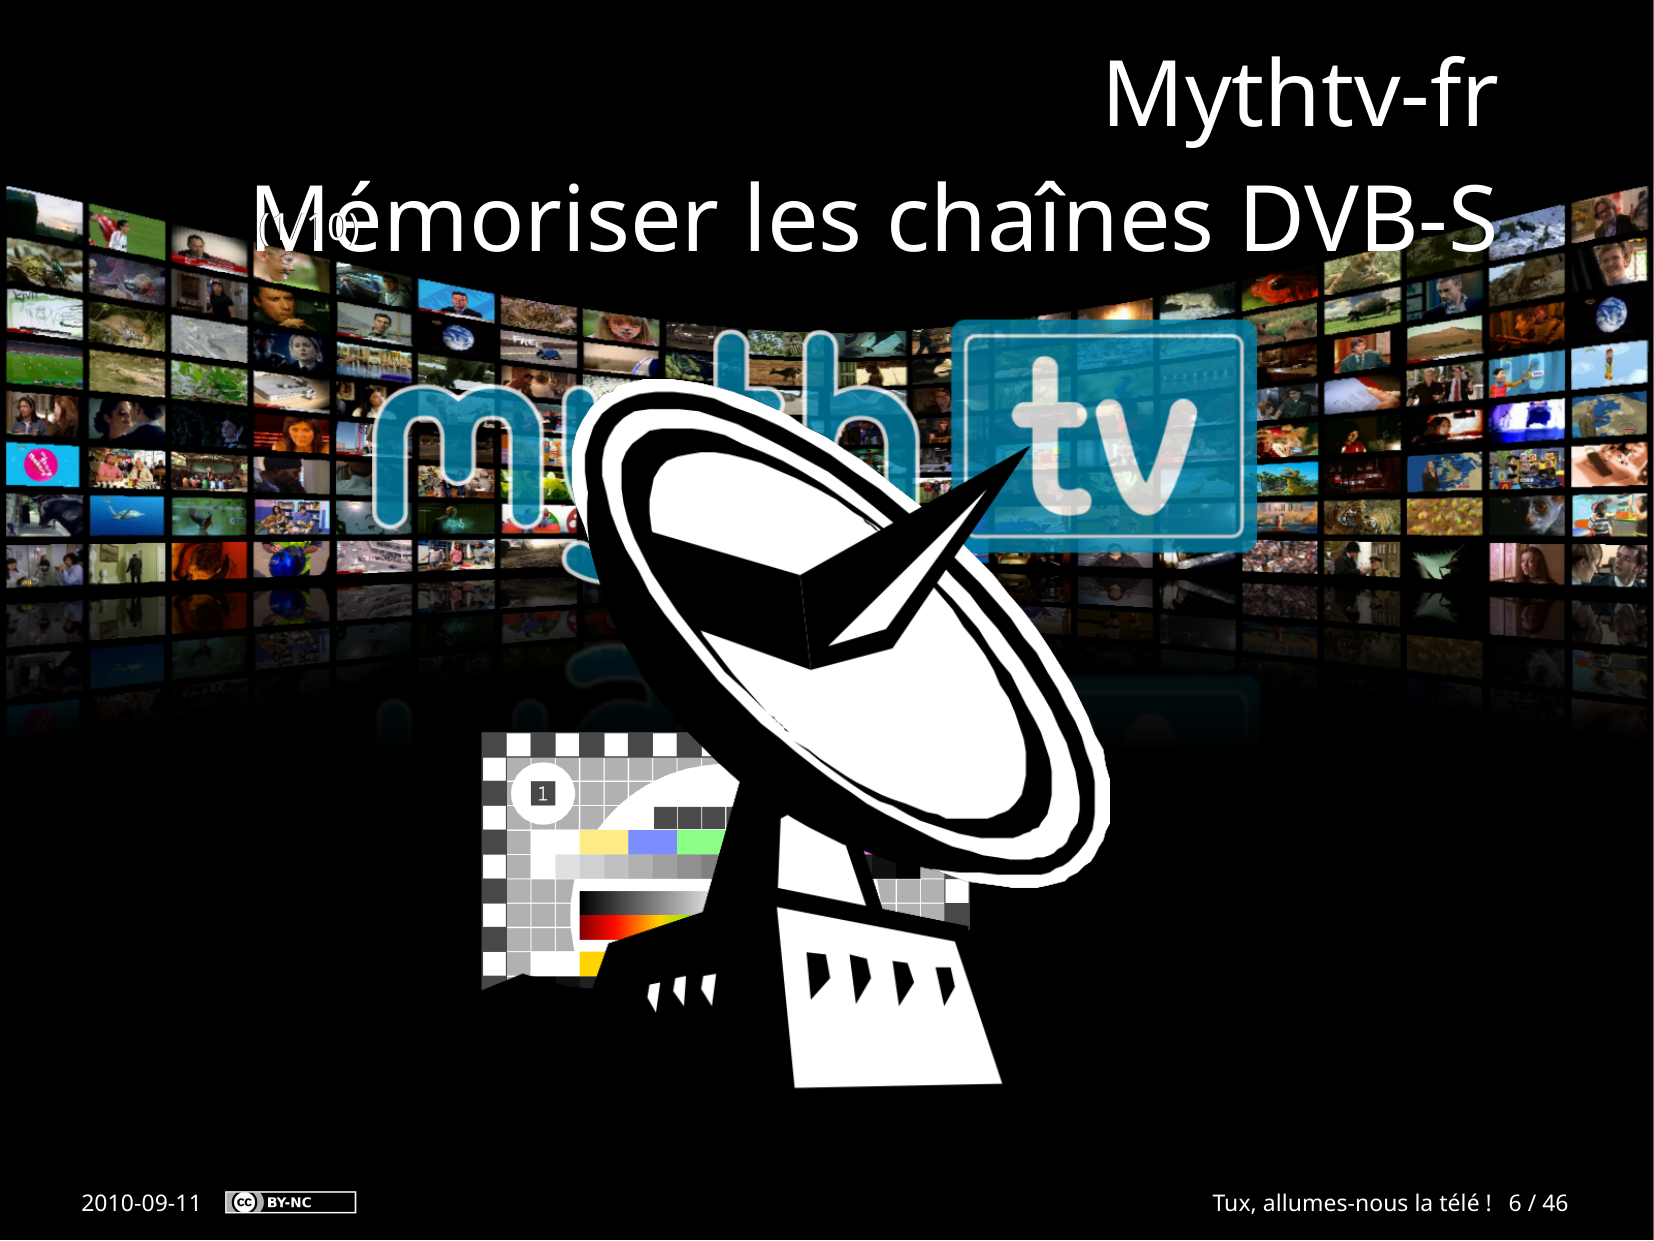

# Mythtv-fr Mémoriser les chaînes DVB-S
(1/10)
2010-09-11
Tux, allumes-nous la télé !
6